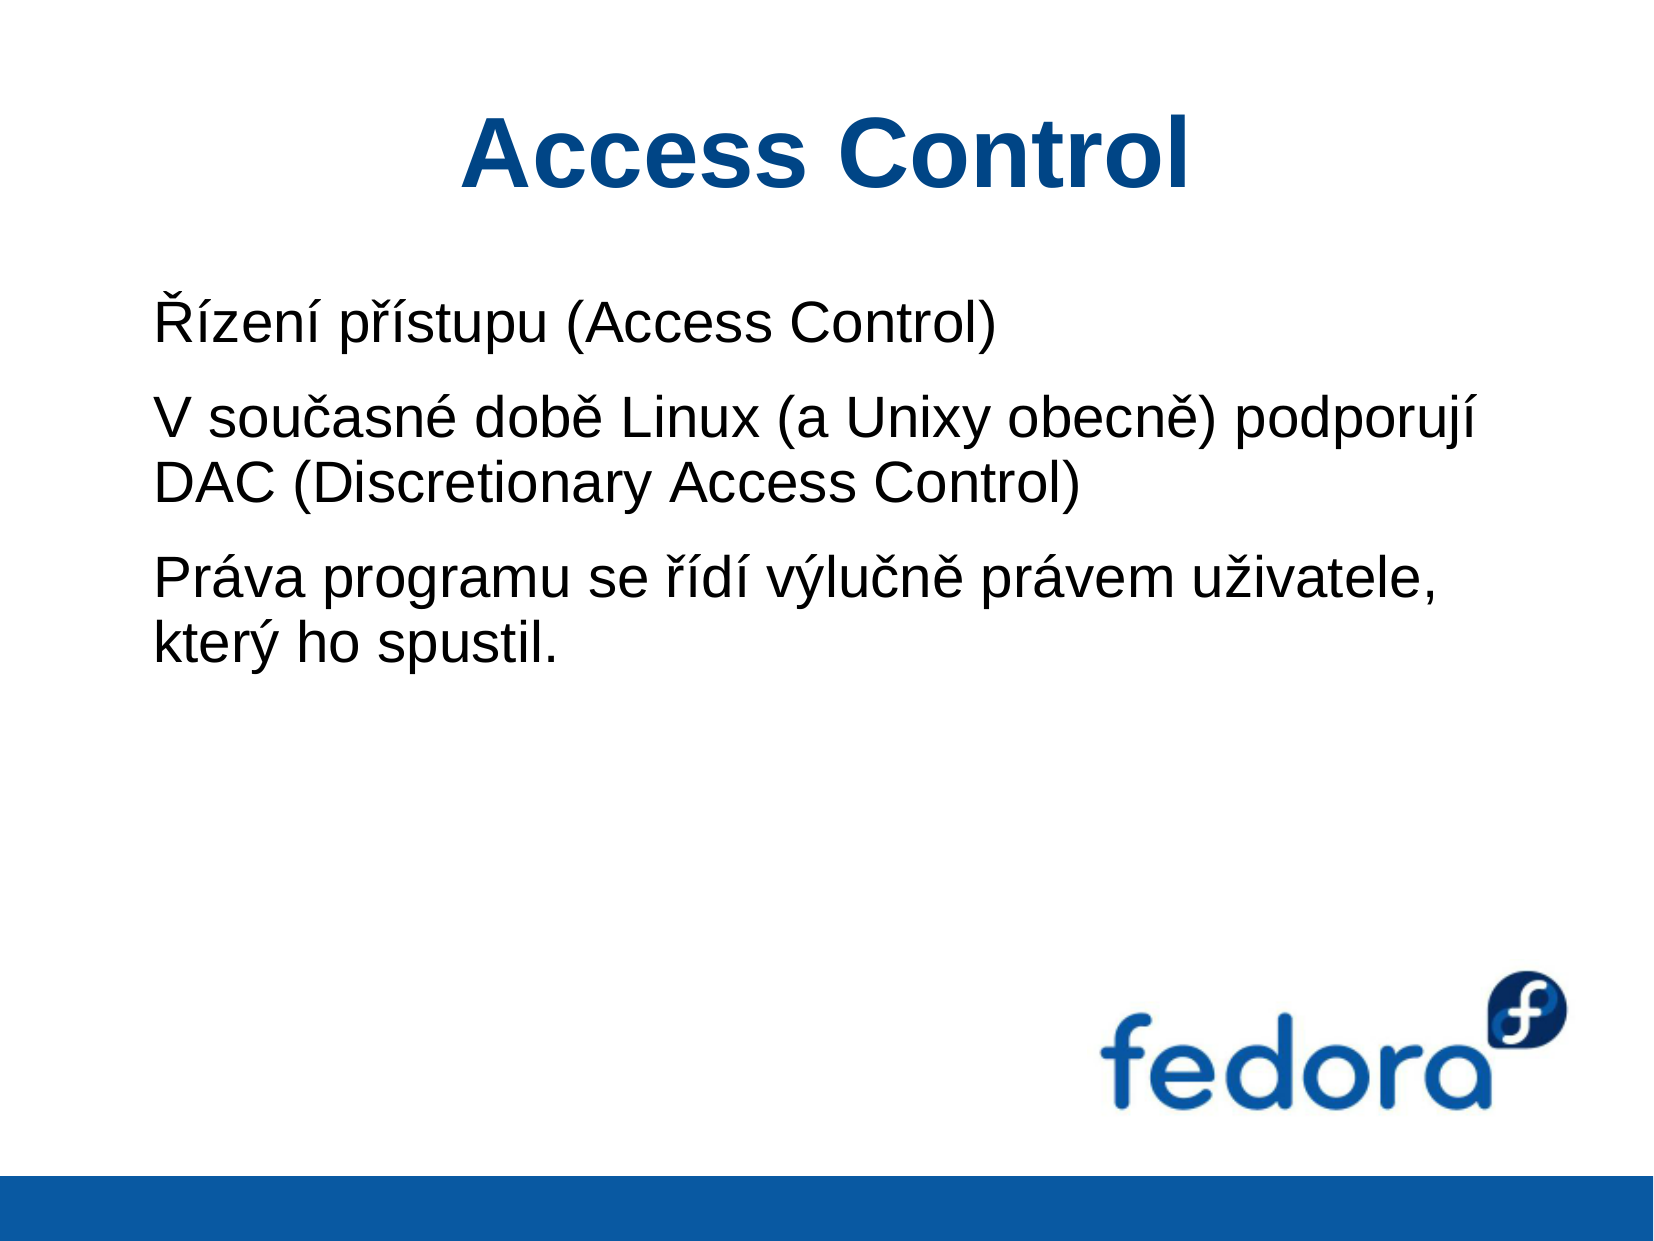

# Access Control
Řízení přístupu (Access Control)
V současné době Linux (a Unixy obecně) podporují DAC (Discretionary Access Control)
Práva programu se řídí výlučně právem uživatele, který ho spustil.